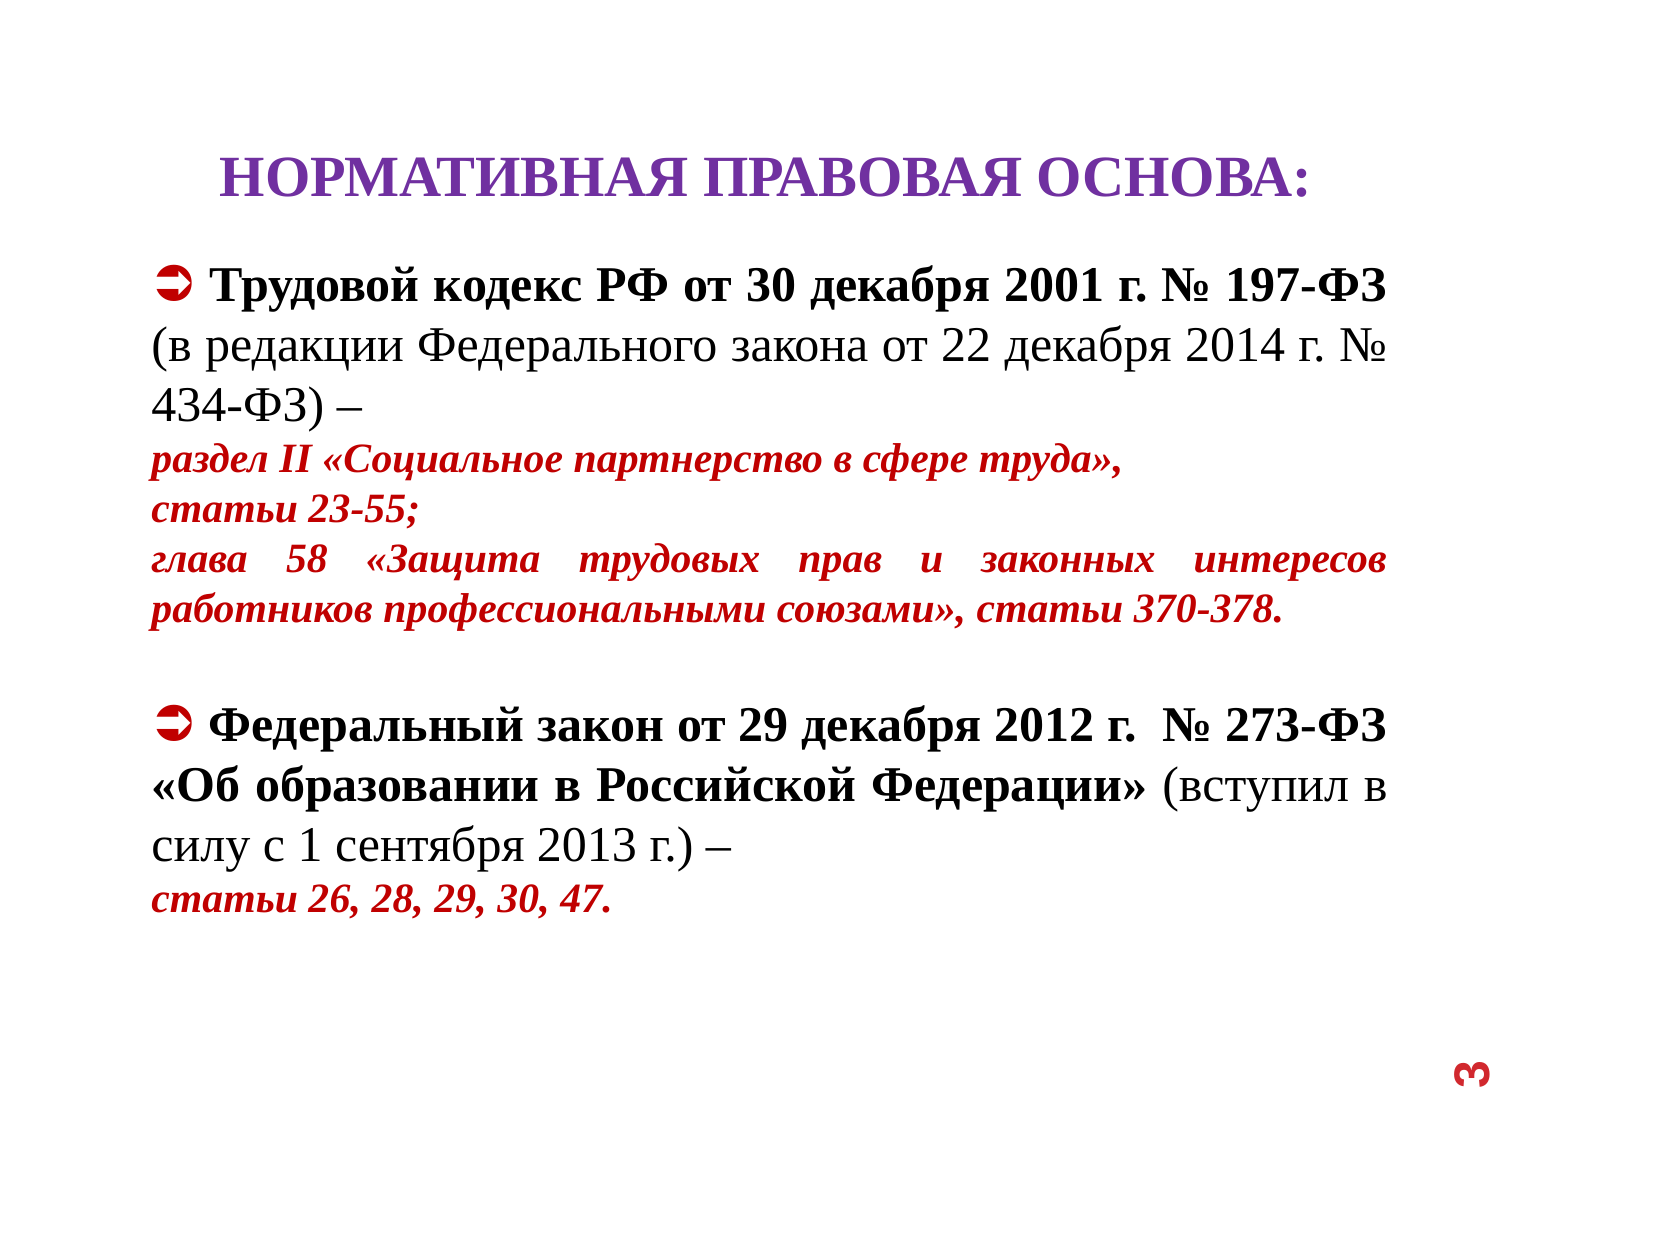

# НОРМАТИВНАЯ ПРАВОВАЯ ОСНОВА:
 Трудовой кодекс РФ от 30 декабря 2001 г. № 197-ФЗ (в редакции Федерального закона от 22 декабря 2014 г. № 434-ФЗ) –
раздел II «Социальное партнерство в сфере труда»,
статьи 23-55;
глава 58 «Защита трудовых прав и законных интересов работников профессиональными союзами», статьи 370-378.
 Федеральный закон от 29 декабря 2012 г. № 273-ФЗ
«Об образовании в Российской Федерации» (вступил в силу с 1 сентября 2013 г.) –
статьи 26, 28, 29, 30, 47.